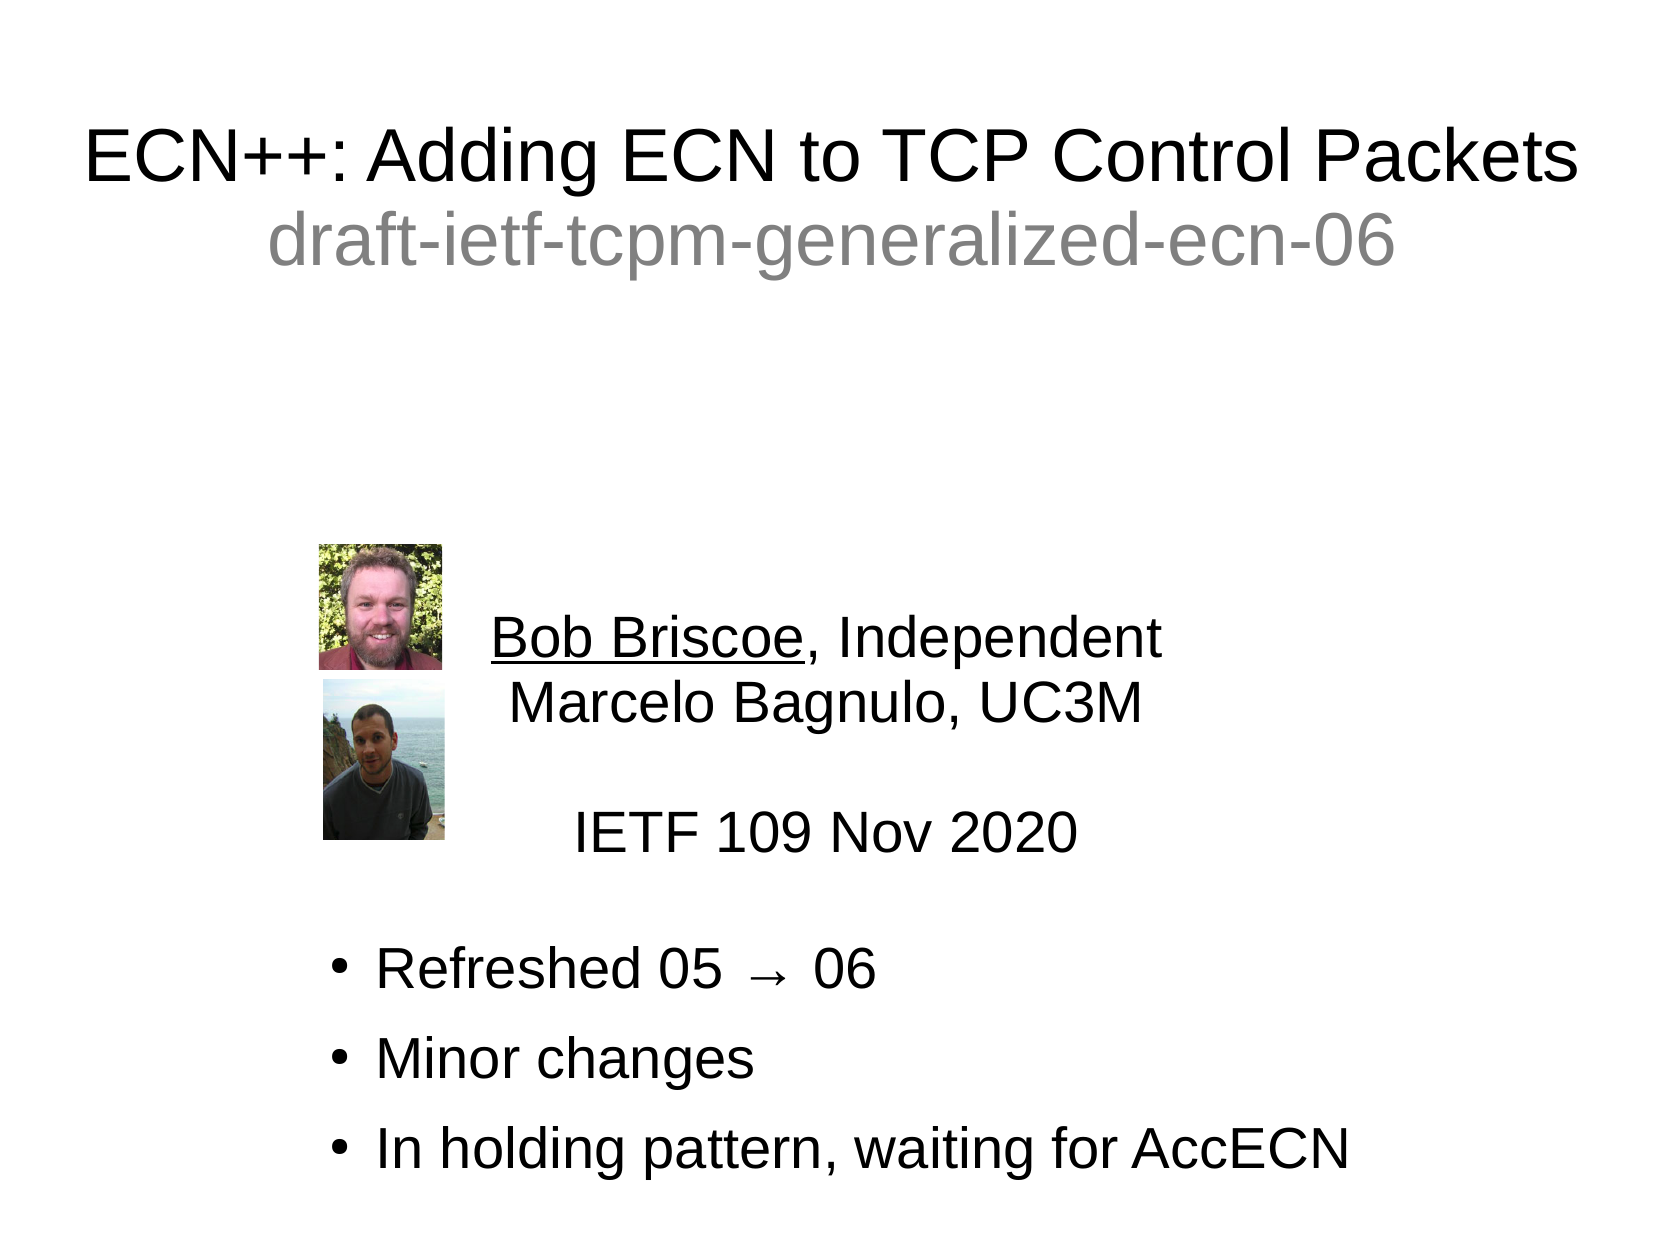

# ECN++: Adding ECN to TCP Control Packets draft-ietf-tcpm-generalized-ecn-06
Bob Briscoe, Independent
Marcelo Bagnulo, UC3M
IETF 109 Nov 2020
Refreshed 05 → 06
Minor changes
In holding pattern, waiting for AccECN